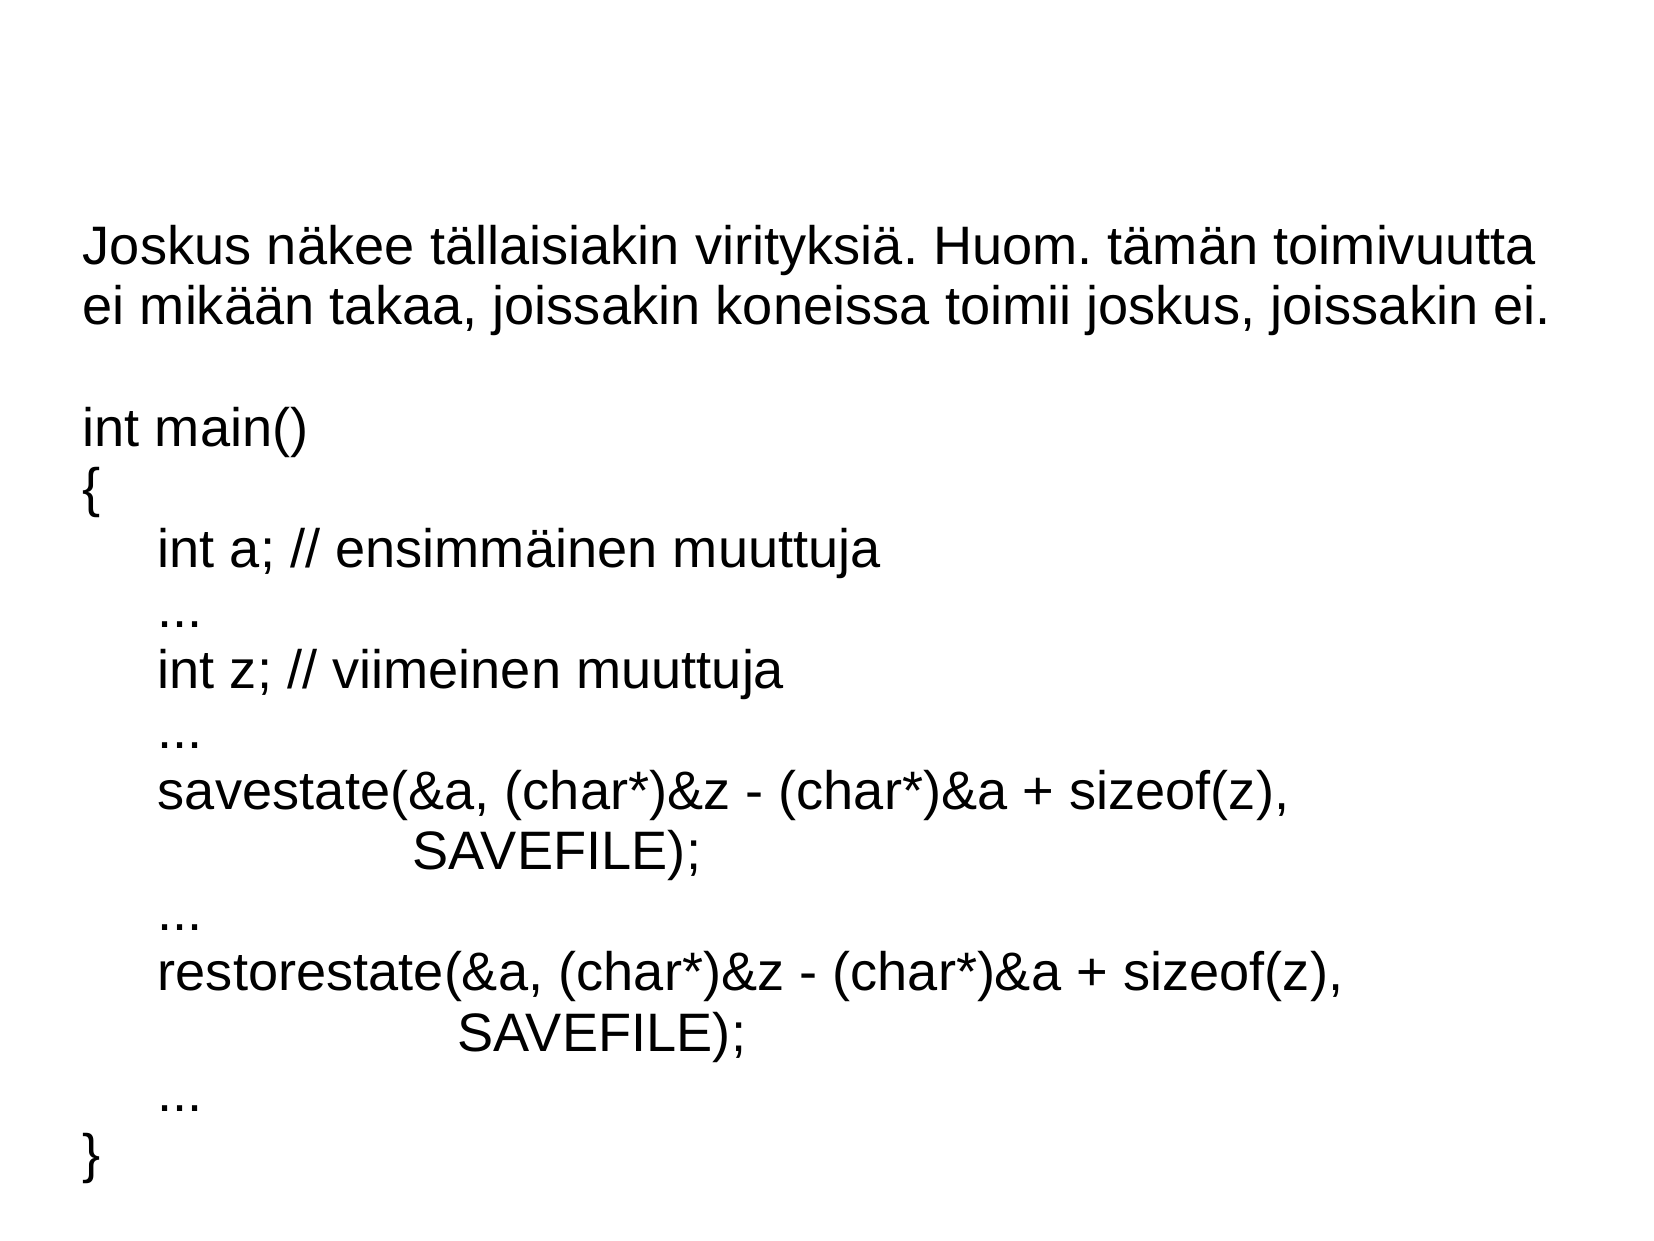

Joskus näkee tällaisiakin virityksiä. Huom. tämän toimivuutta ei mikään takaa, joissakin koneissa toimii joskus, joissakin ei.
int main()
{
	int a; // ensimmäinen muuttuja
	...
	int z; // viimeinen muuttuja
	...
	savestate(&a, (char*)&z - (char*)&a + sizeof(z),
 SAVEFILE);
	...
	restorestate(&a, (char*)&z - (char*)&a + sizeof(z),
 SAVEFILE);
 ...
}